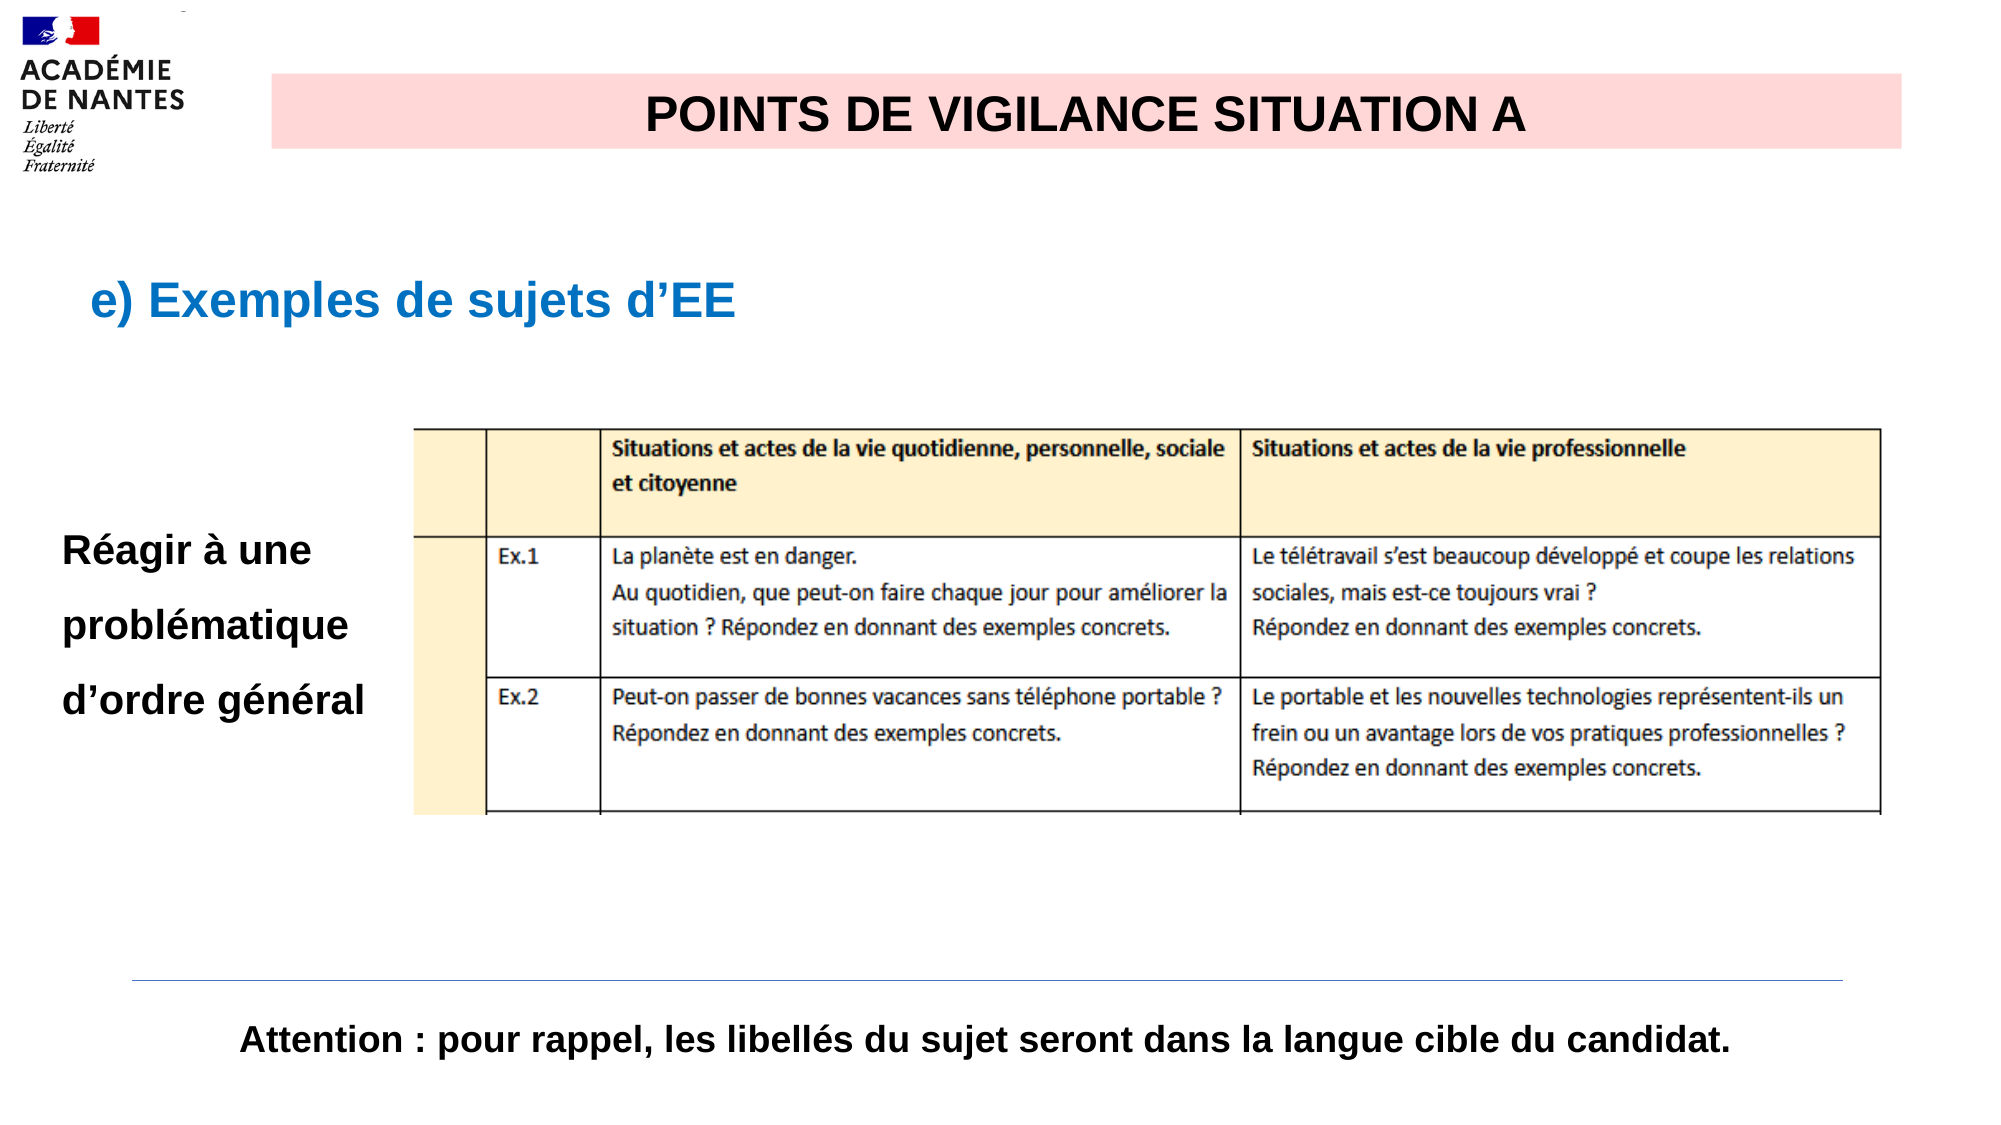

POINTS DE VIGILANCE SITUATION A
e) Exemples de sujets d’EE
Réagir à une problématique d’ordre général
Attention : pour rappel, les libellés du sujet seront dans la langue cible du candidat.